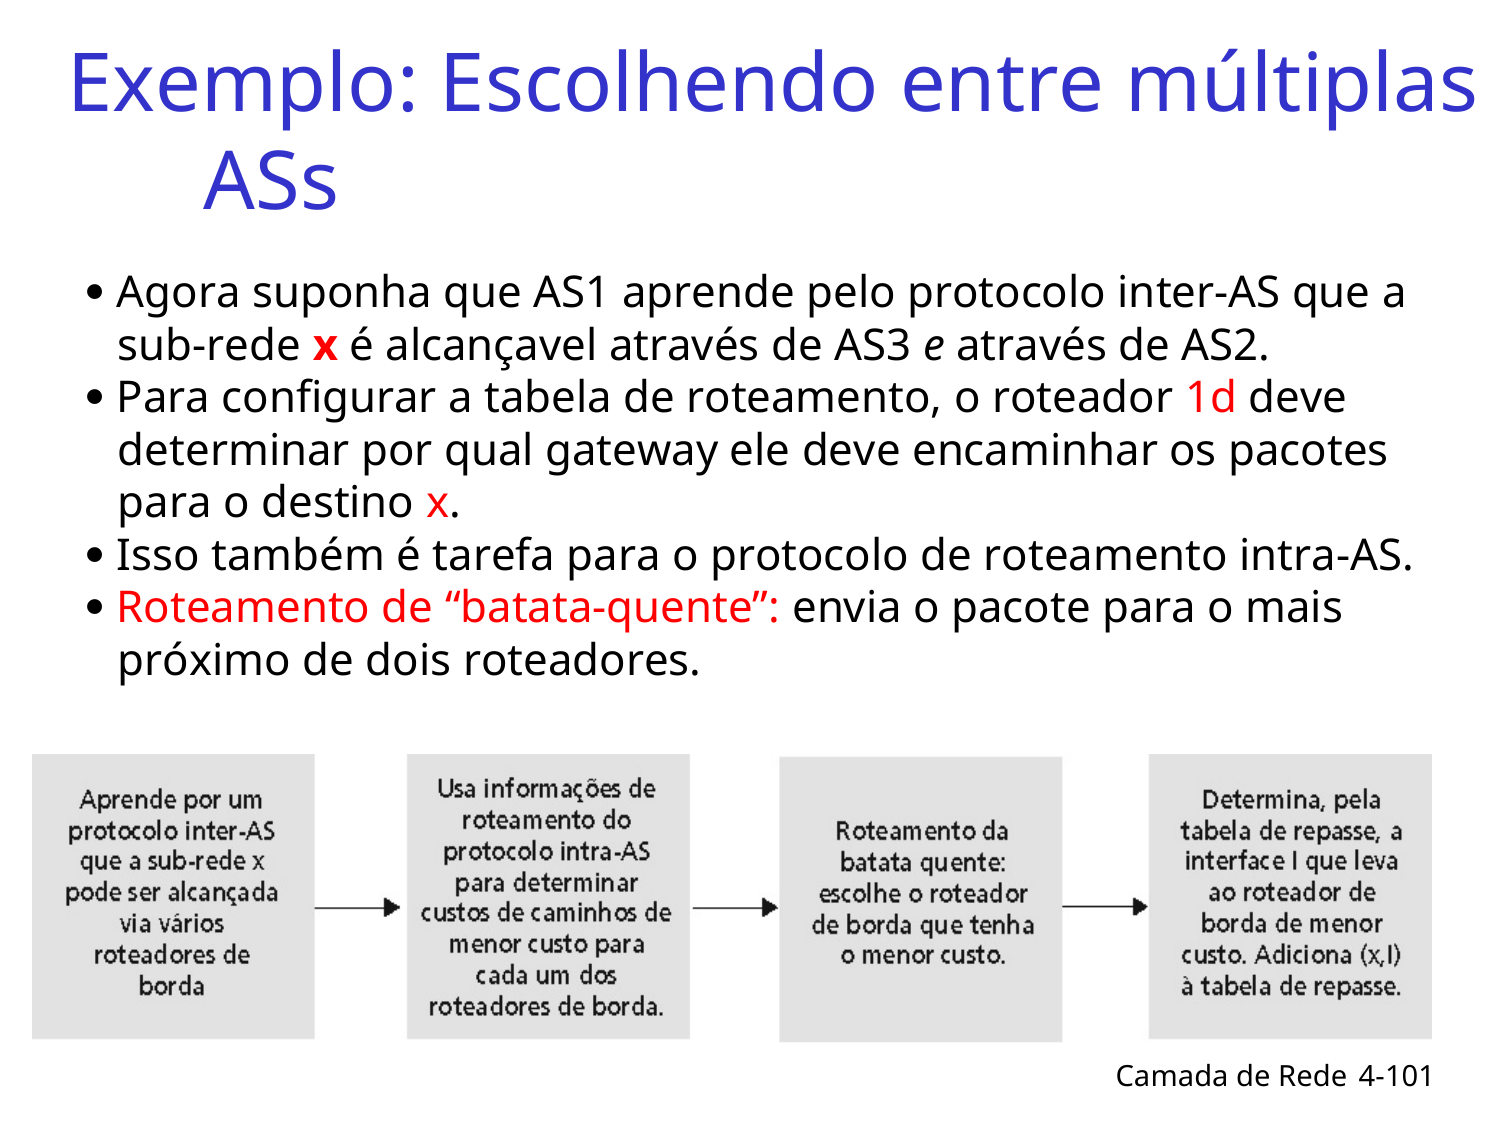

Exemplo: Escolhendo entre múltiplas ASs
 Agora suponha que AS1 aprende pelo protocolo inter-AS que a sub-rede x é alcançavel através de AS3 e através de AS2.
 Para configurar a tabela de roteamento, o roteador 1d deve determinar por qual gateway ele deve encaminhar os pacotes para o destino x.
 Isso também é tarefa para o protocolo de roteamento intra-AS.
 Roteamento de “batata-quente”: envia o pacote para o mais próximo de dois roteadores.
Camada de Rede